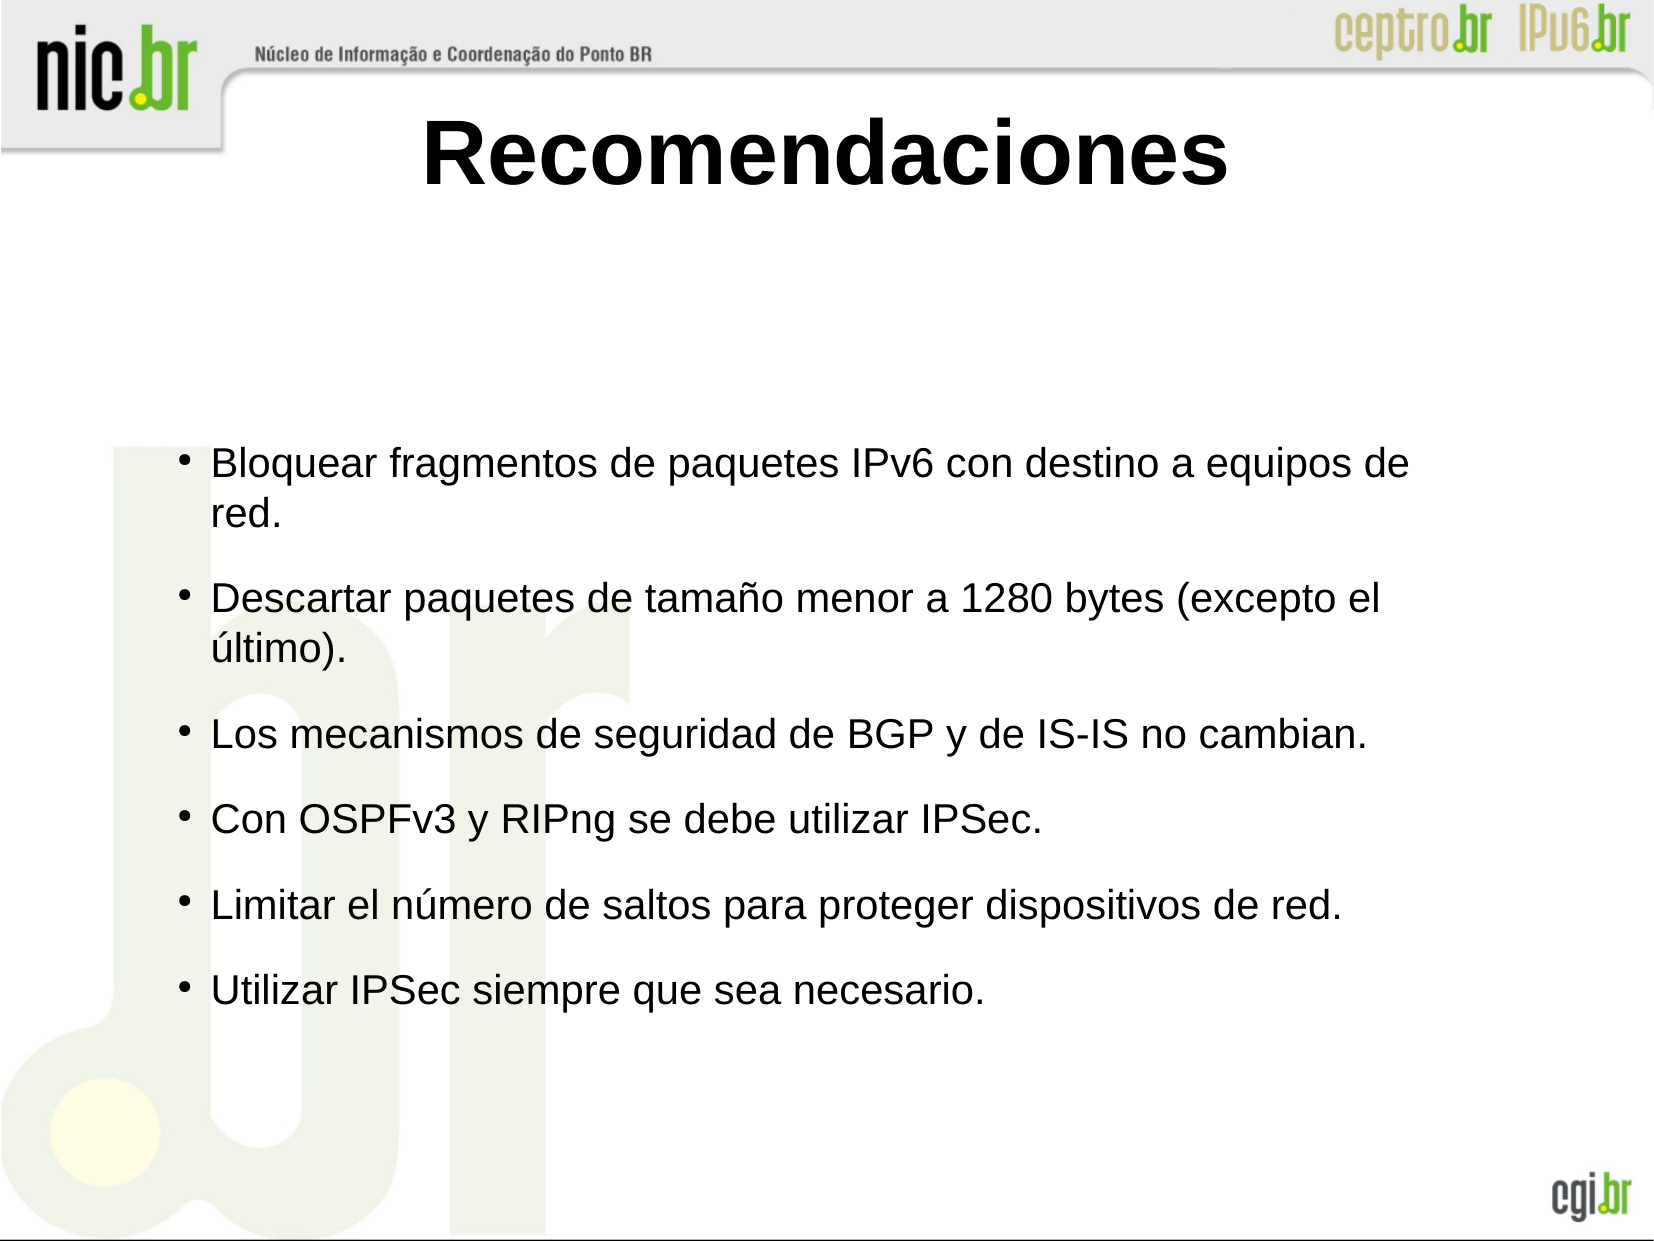

Recomendaciones
Bloquear fragmentos de paquetes IPv6 con destino a equipos de red.
Descartar paquetes de tamaño menor a 1280 bytes (excepto el último).
Los mecanismos de seguridad de BGP y de IS-IS no cambian.
Con OSPFv3 y RIPng se debe utilizar IPSec.
Limitar el número de saltos para proteger dispositivos de red.
Utilizar IPSec siempre que sea necesario.